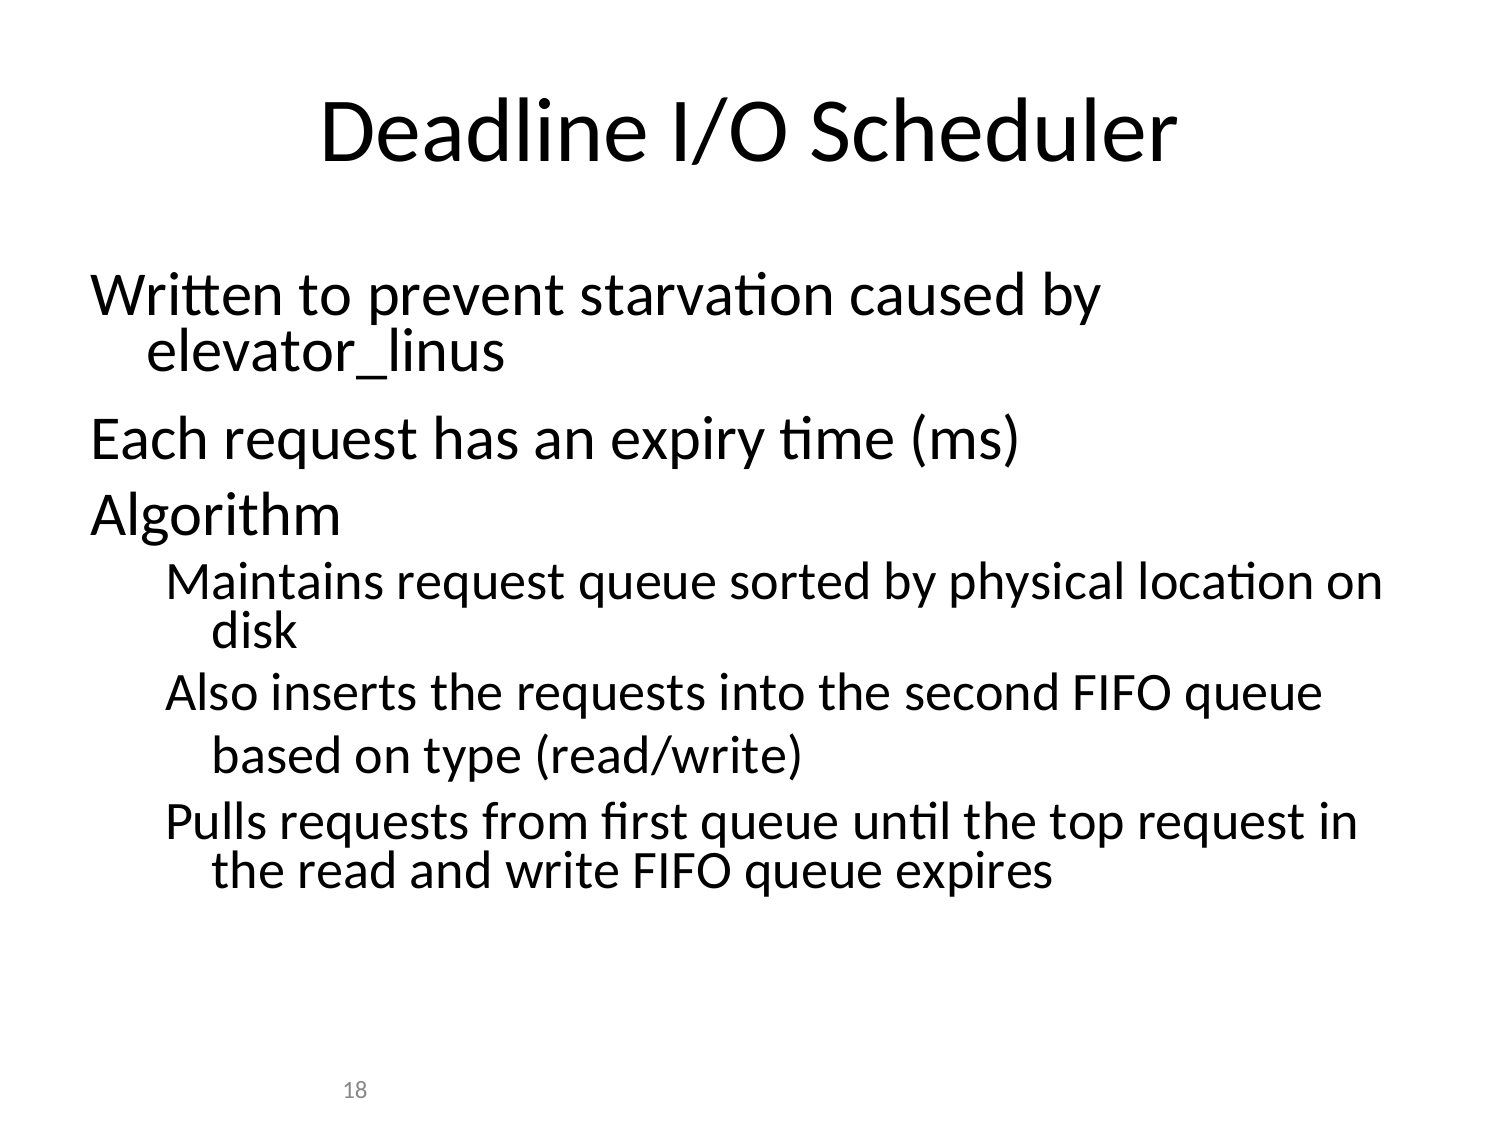

Deadline I/O Scheduler
Written to prevent starvation caused by elevator_linus
Each request has an expiry time (ms)‏
Algorithm
Maintains request queue sorted by physical location on disk
Also inserts the requests into the second FIFO queue based on type (read/write)‏
Pulls requests from first queue until the top request in the read and write FIFO queue expires